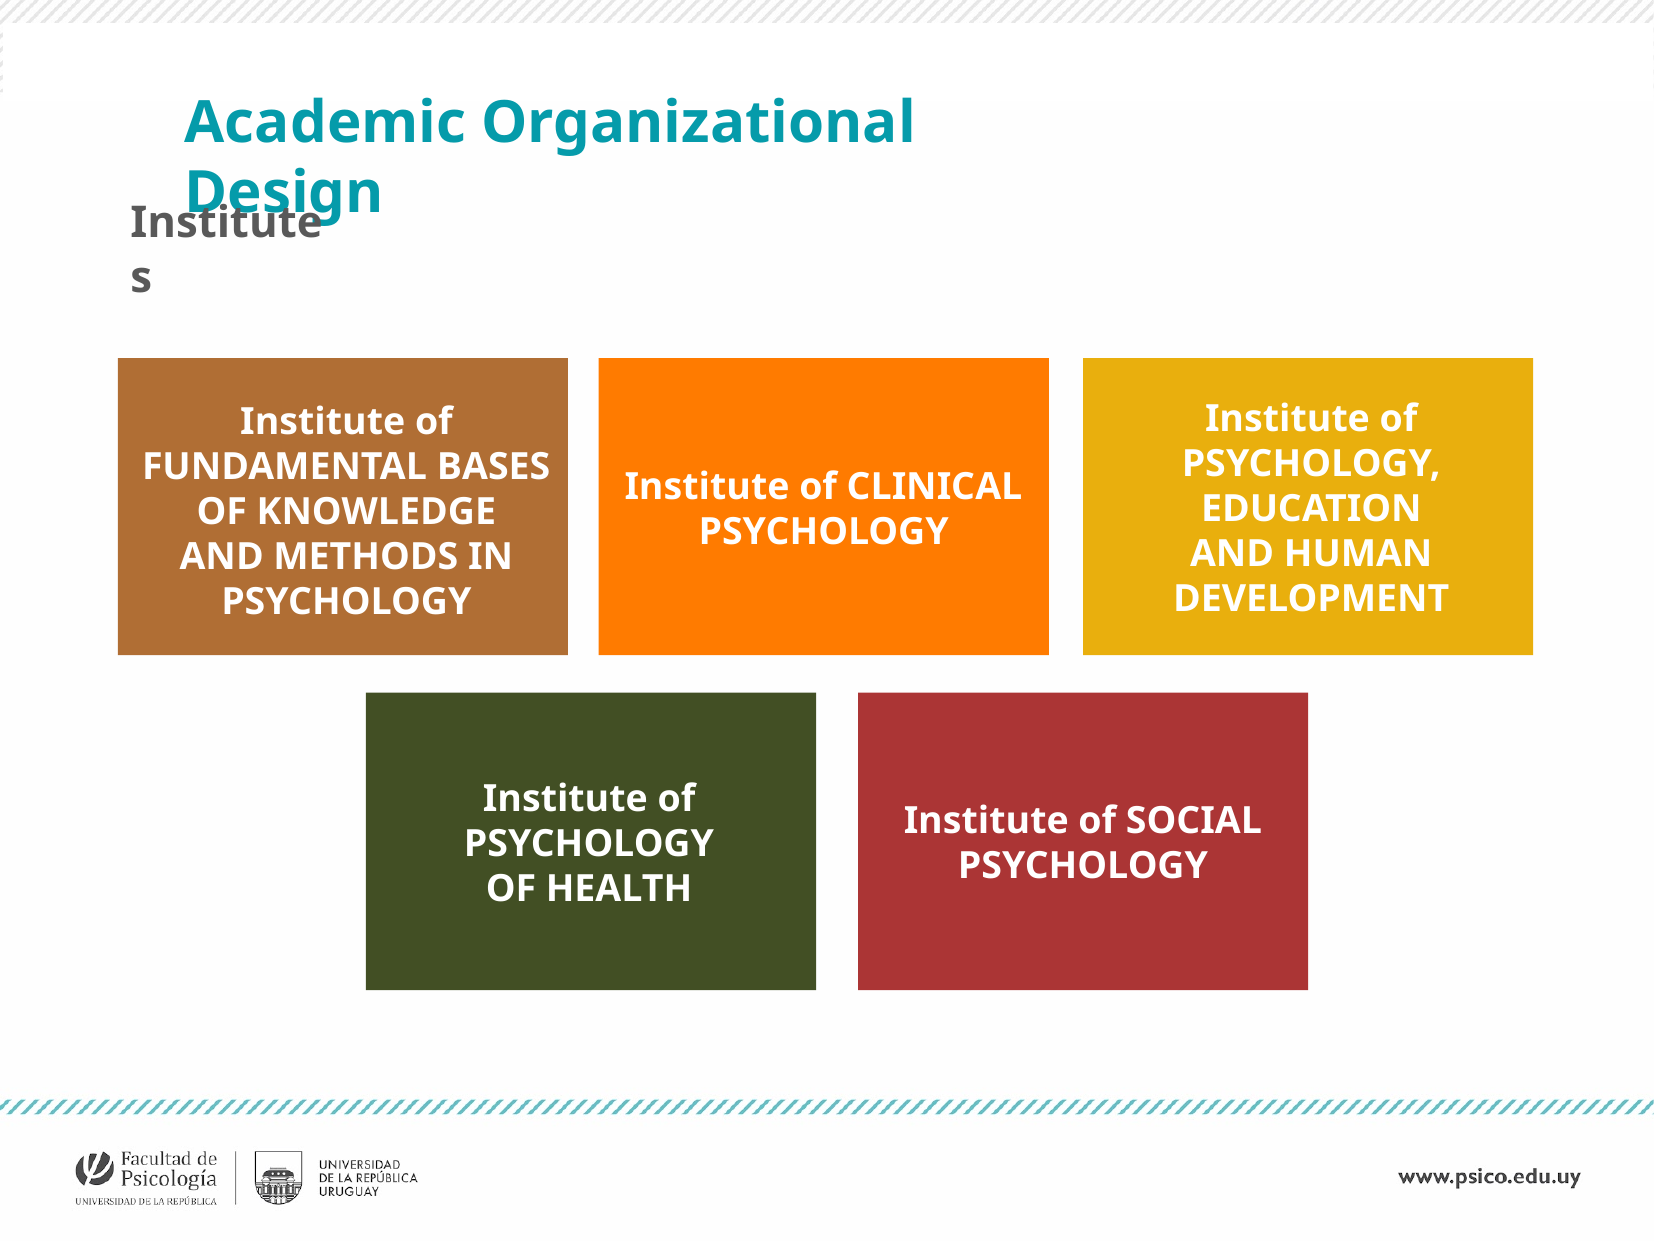

Academic Organizational Design
Institutes
Institute of PSYCHOLOGY, EDUCATION
AND HUMAN DEVELOPMENT
Institute of FUNDAMENTAL BASES OF KNOWLEDGE
AND METHODS IN PSYCHOLOGY
Institute of CLINICAL PSYCHOLOGY
Institute of PSYCHOLOGY
OF HEALTH
Institute of SOCIAL PSYCHOLOGY